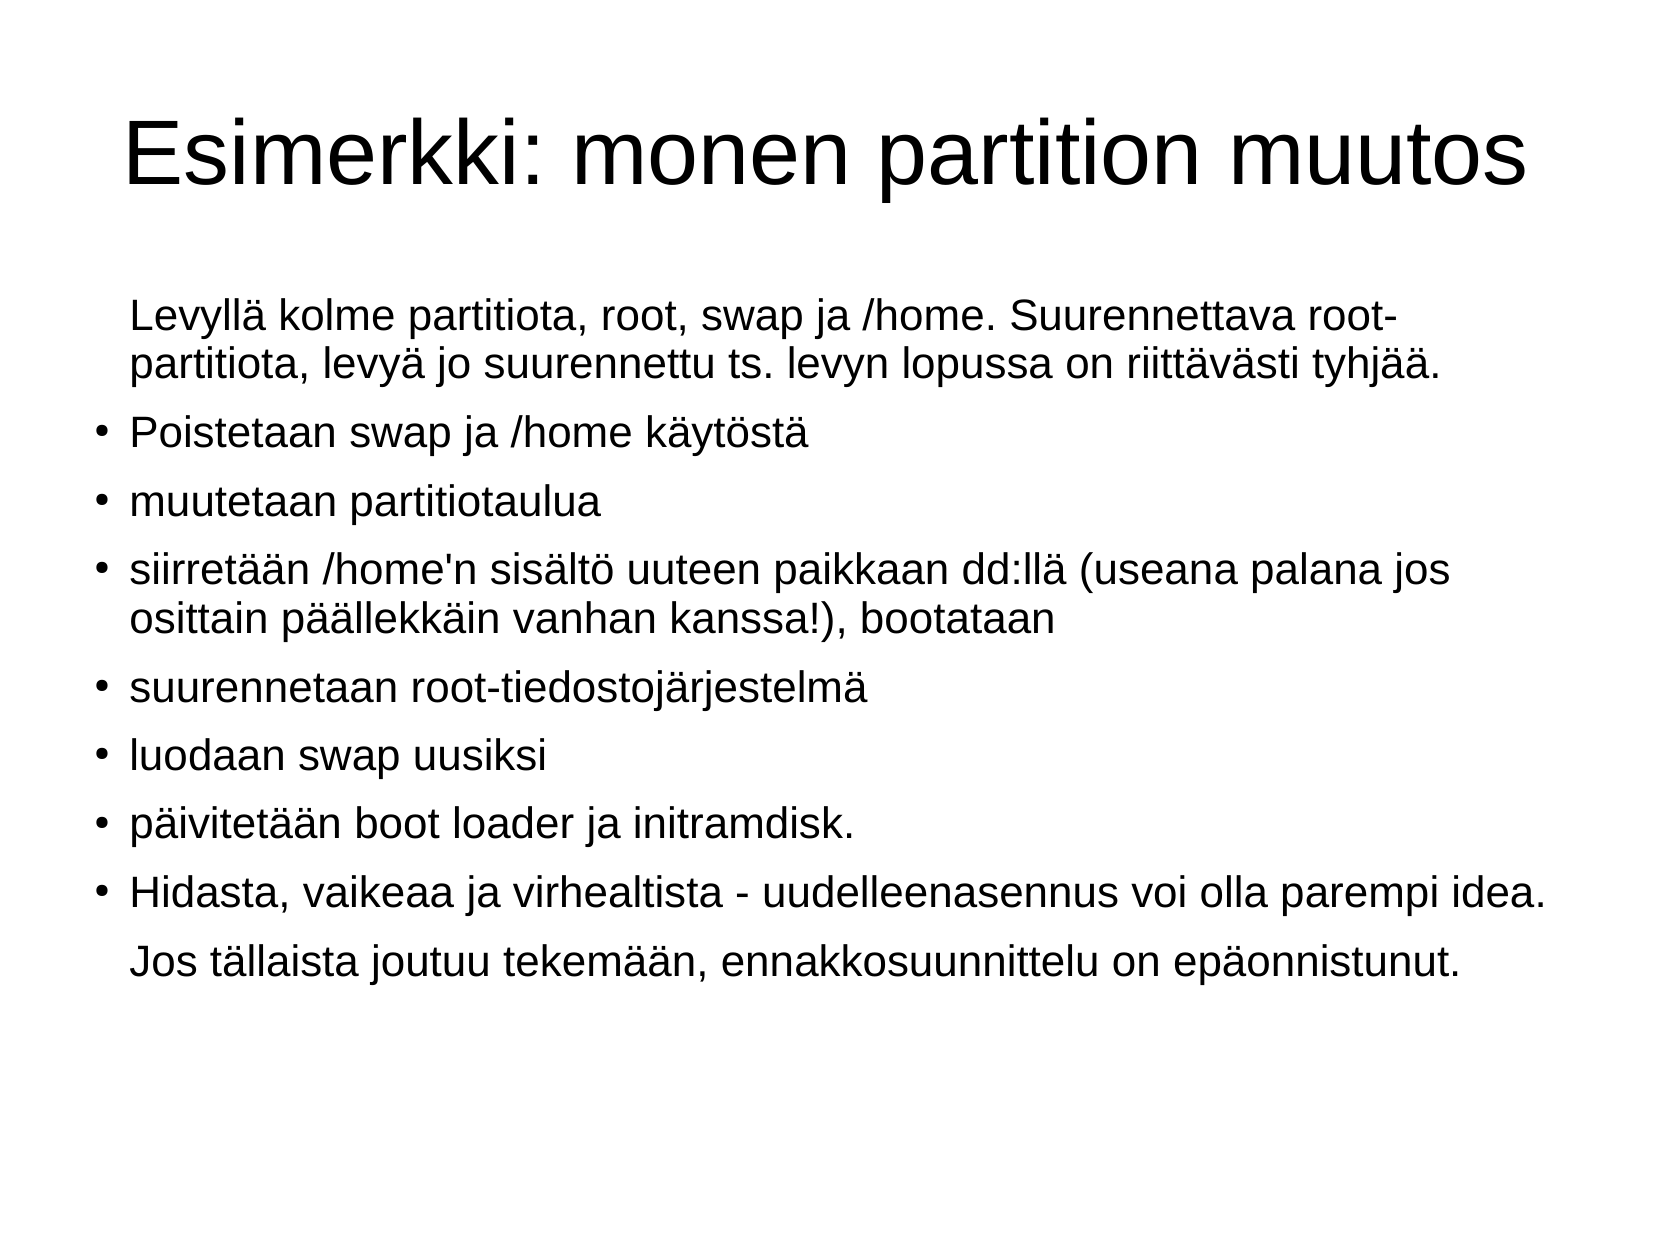

# Esimerkki: monen partition muutos
Levyllä kolme partitiota, root, swap ja /home. Suurennettava root-partitiota, levyä jo suurennettu ts. levyn lopussa on riittävästi tyhjää.
Poistetaan swap ja /home käytöstä
muutetaan partitiotaulua
siirretään /home'n sisältö uuteen paikkaan dd:llä (useana palana jos osittain päällekkäin vanhan kanssa!), bootataan
suurennetaan root-tiedostojärjestelmä
luodaan swap uusiksi
päivitetään boot loader ja initramdisk.
Hidasta, vaikeaa ja virhealtista - uudelleenasennus voi olla parempi idea.
Jos tällaista joutuu tekemään, ennakkosuunnittelu on epäonnistunut.